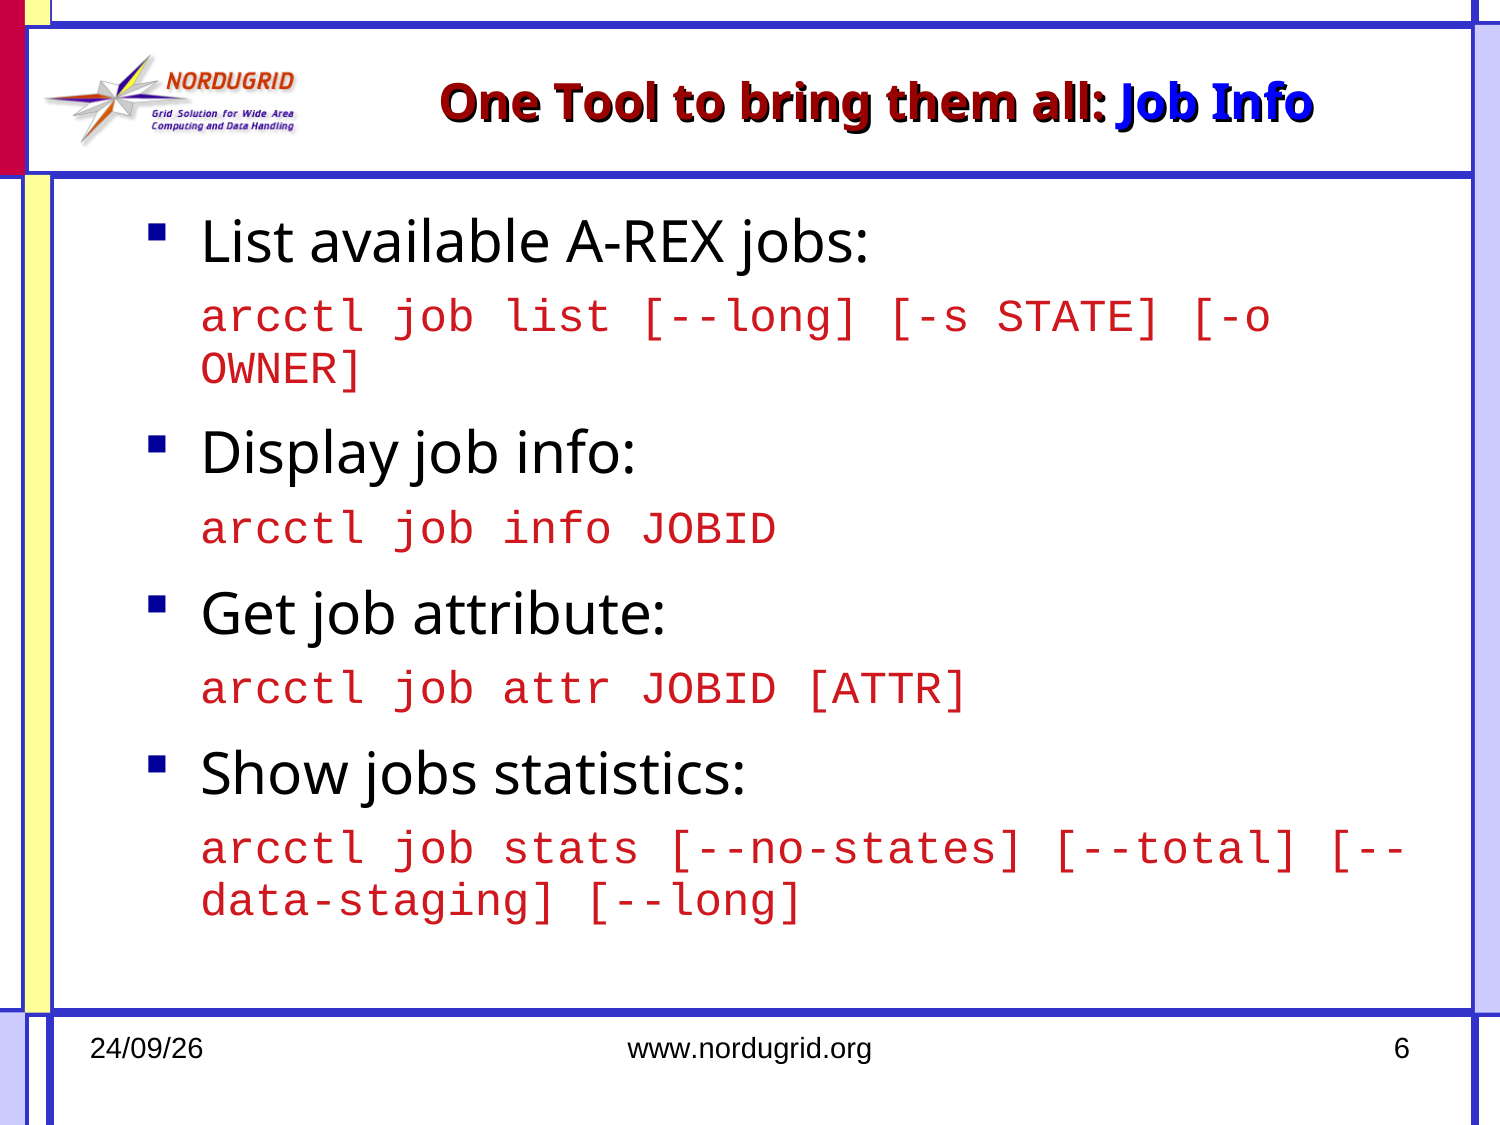

# One Tool to bring them all: Job Info
List available A-REX jobs:
arcctl job list [--long] [-s STATE] [-o OWNER]
Display job info:
arcctl job info JOBID
Get job attribute:
arcctl job attr JOBID [ATTR]
Show jobs statistics:
arcctl job stats [--no-states] [--total] [--data-staging] [--long]
www.nordugrid.org
6